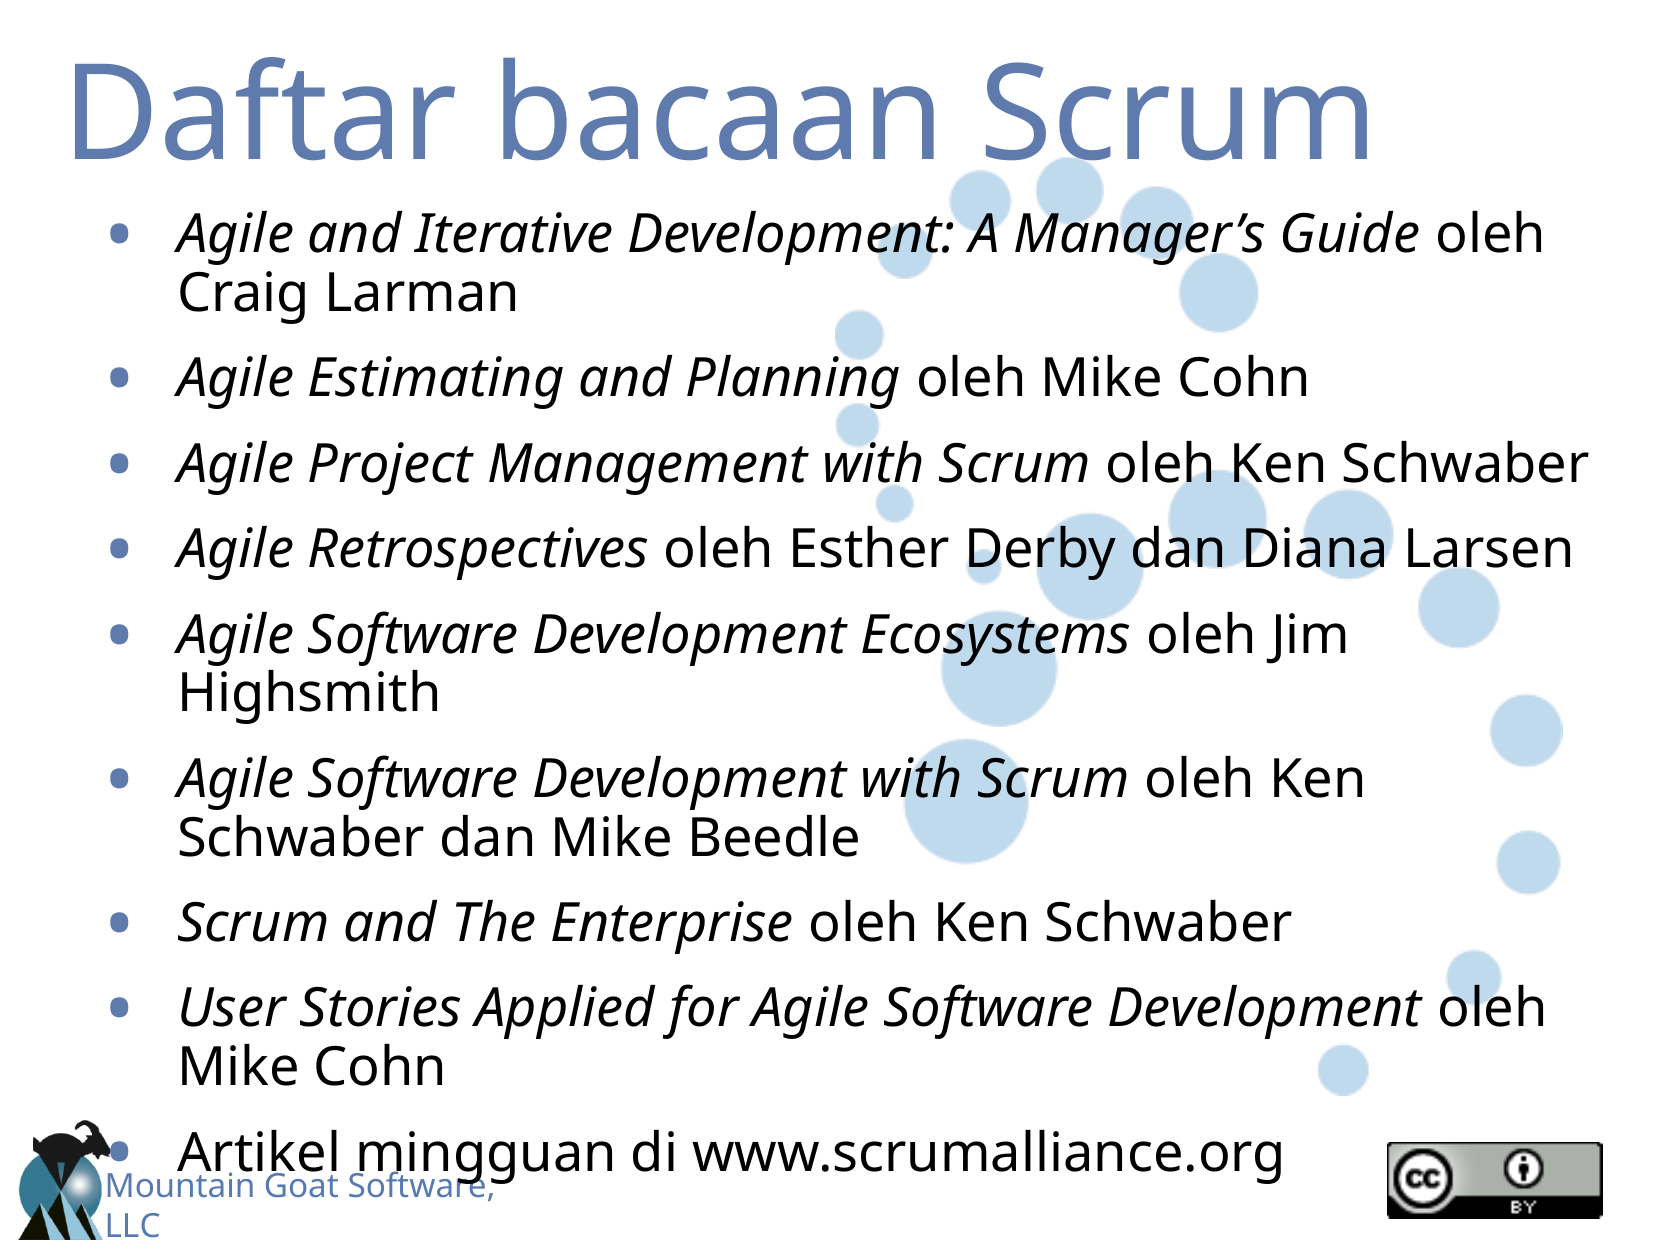

# Daftar bacaan Scrum
Agile and Iterative Development: A Manager’s Guide oleh Craig Larman
Agile Estimating and Planning oleh Mike Cohn
Agile Project Management with Scrum oleh Ken Schwaber
Agile Retrospectives oleh Esther Derby dan Diana Larsen
Agile Software Development Ecosystems oleh Jim Highsmith
Agile Software Development with Scrum oleh Ken Schwaber dan Mike Beedle
Scrum and The Enterprise oleh Ken Schwaber
User Stories Applied for Agile Software Development oleh Mike Cohn
Artikel mingguan di www.scrumalliance.org